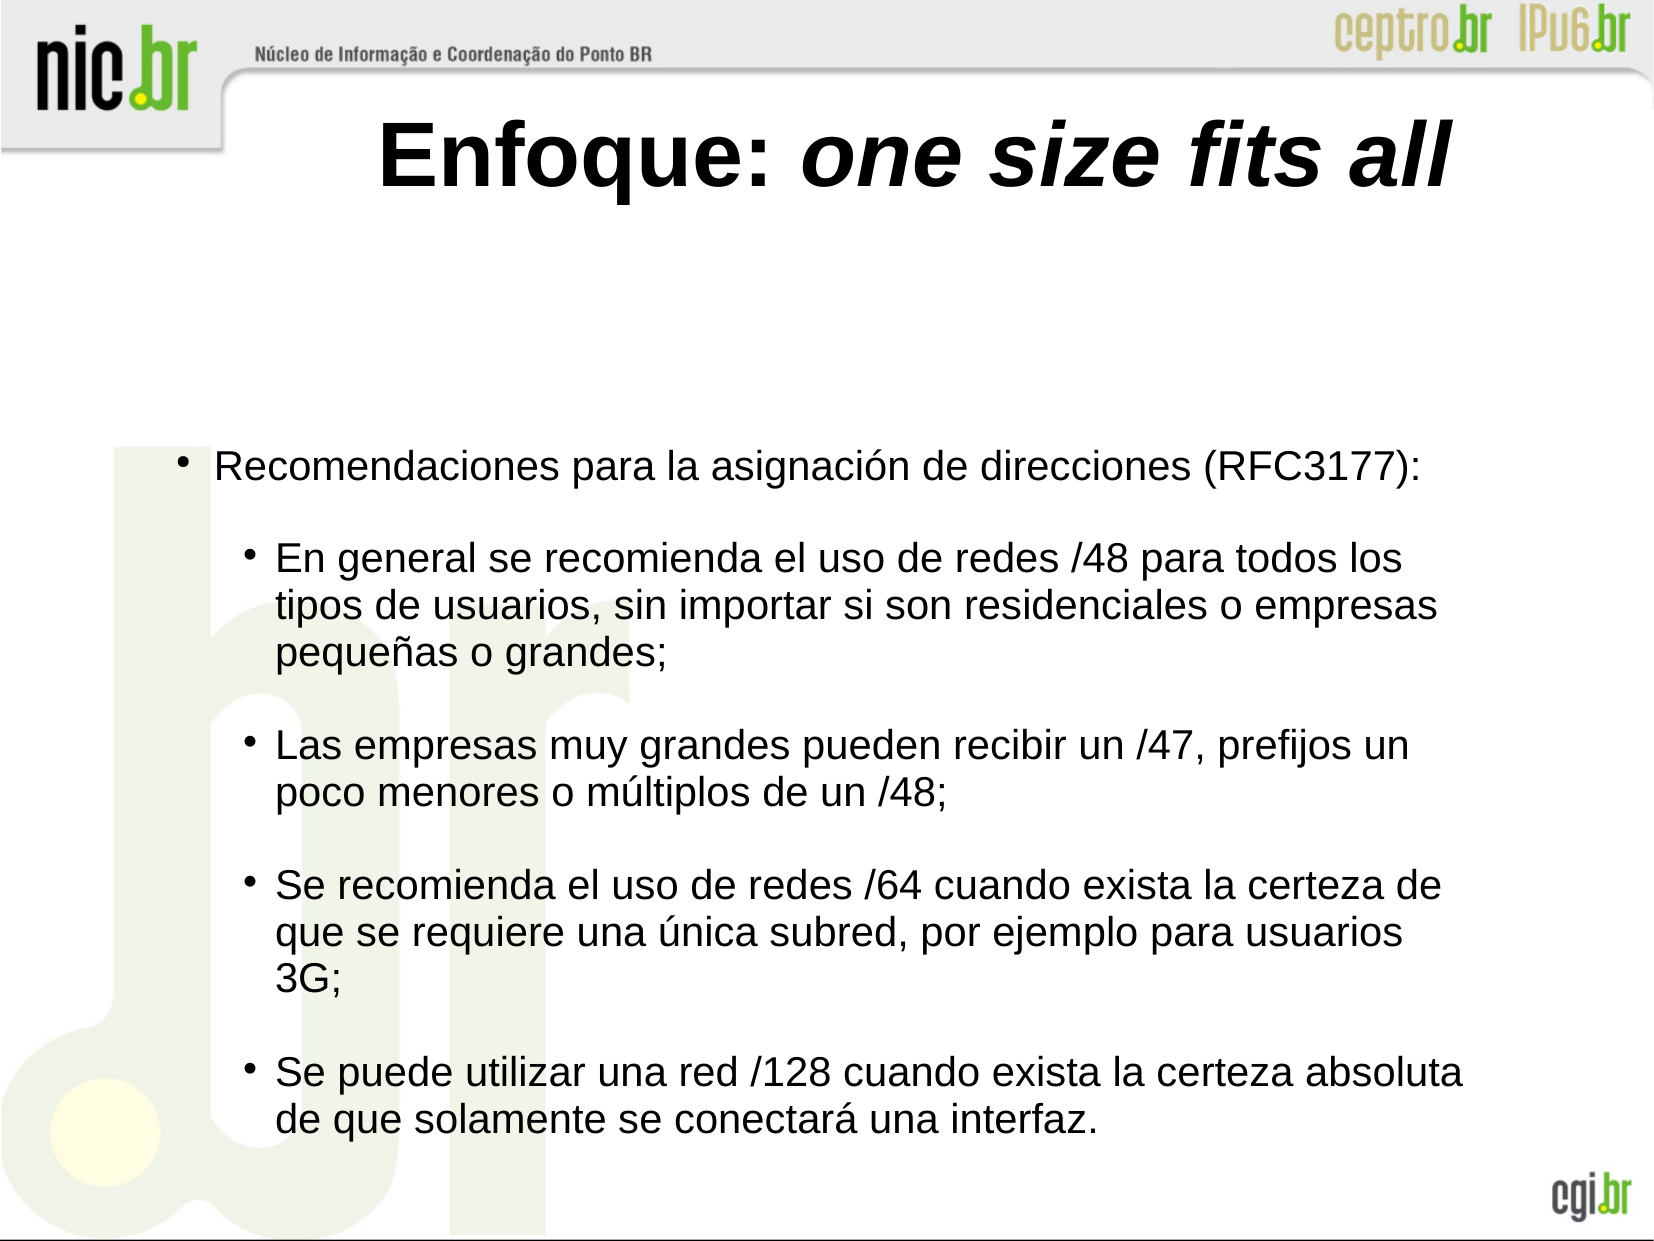

Enfoque: one size fits all
 Recomendaciones para la asignación de direcciones (RFC3177):
En general se recomienda el uso de redes /48 para todos los tipos de usuarios, sin importar si son residenciales o empresas pequeñas o grandes;
Las empresas muy grandes pueden recibir un /47, prefijos un poco menores o múltiplos de un /48;
Se recomienda el uso de redes /64 cuando exista la certeza de que se requiere una única subred, por ejemplo para usuarios 3G;
Se puede utilizar una red /128 cuando exista la certeza absoluta de que solamente se conectará una interfaz.